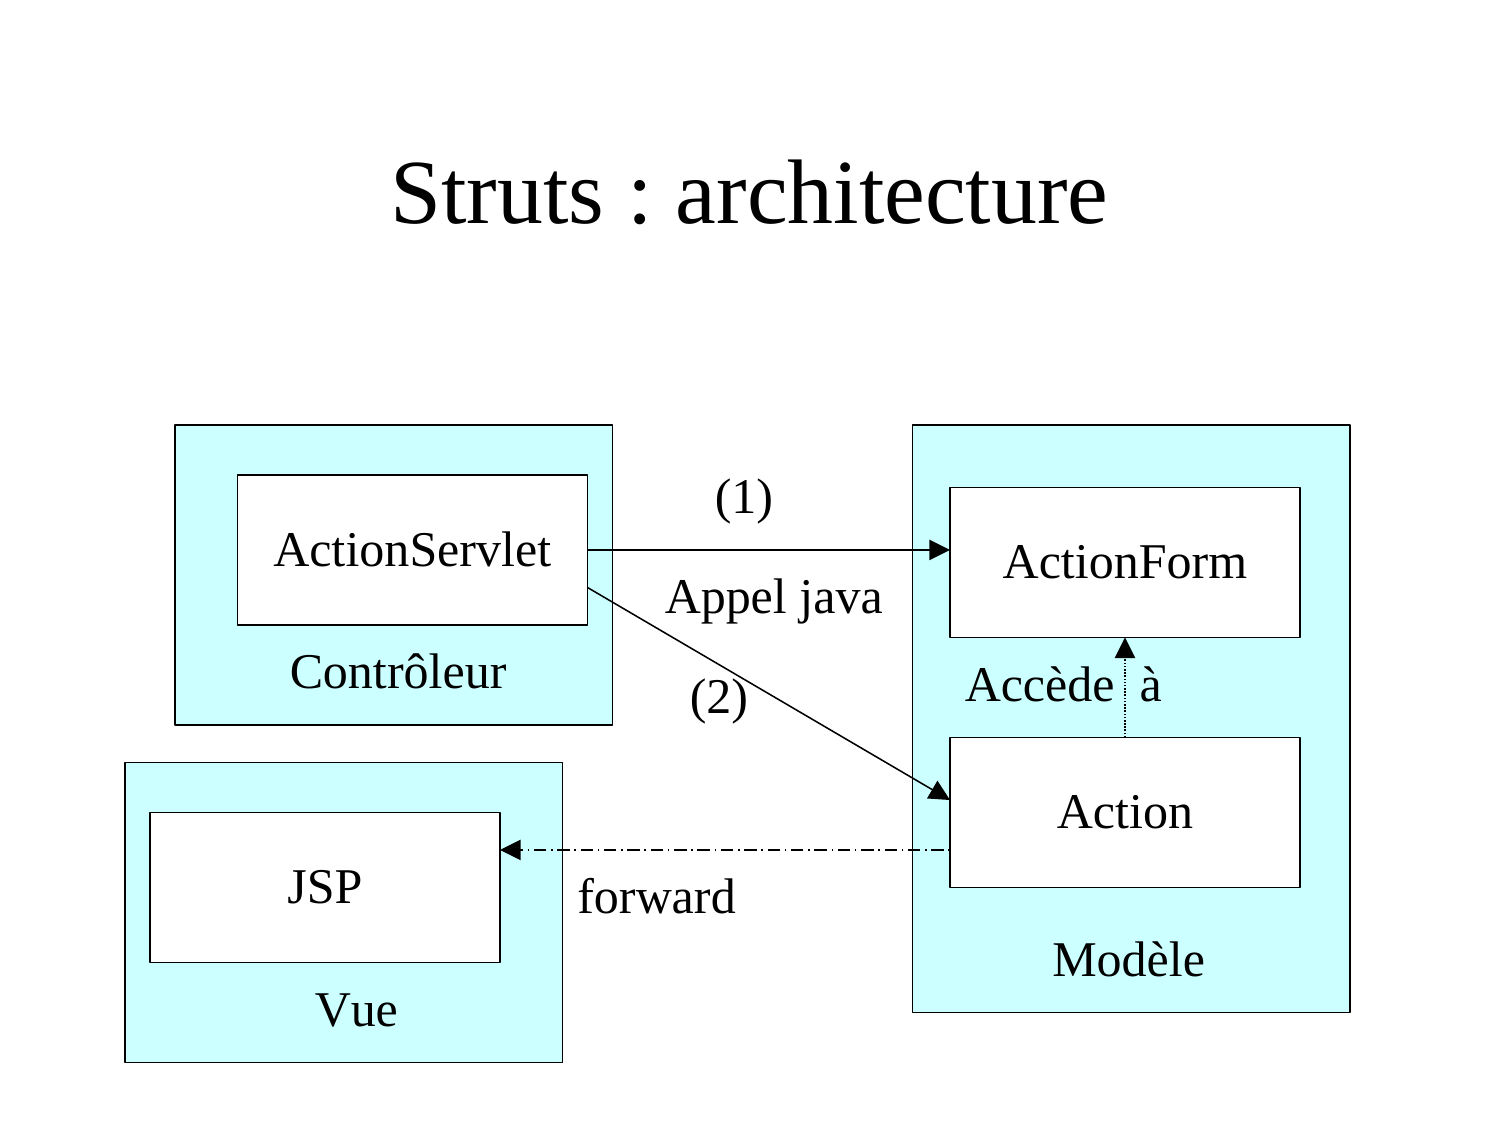

Struts : architecture
(1)
ActionServlet
ActionForm
Appel java
Contrôleur
Accède à
(2)
Action
JSP
forward
Modèle
Vue